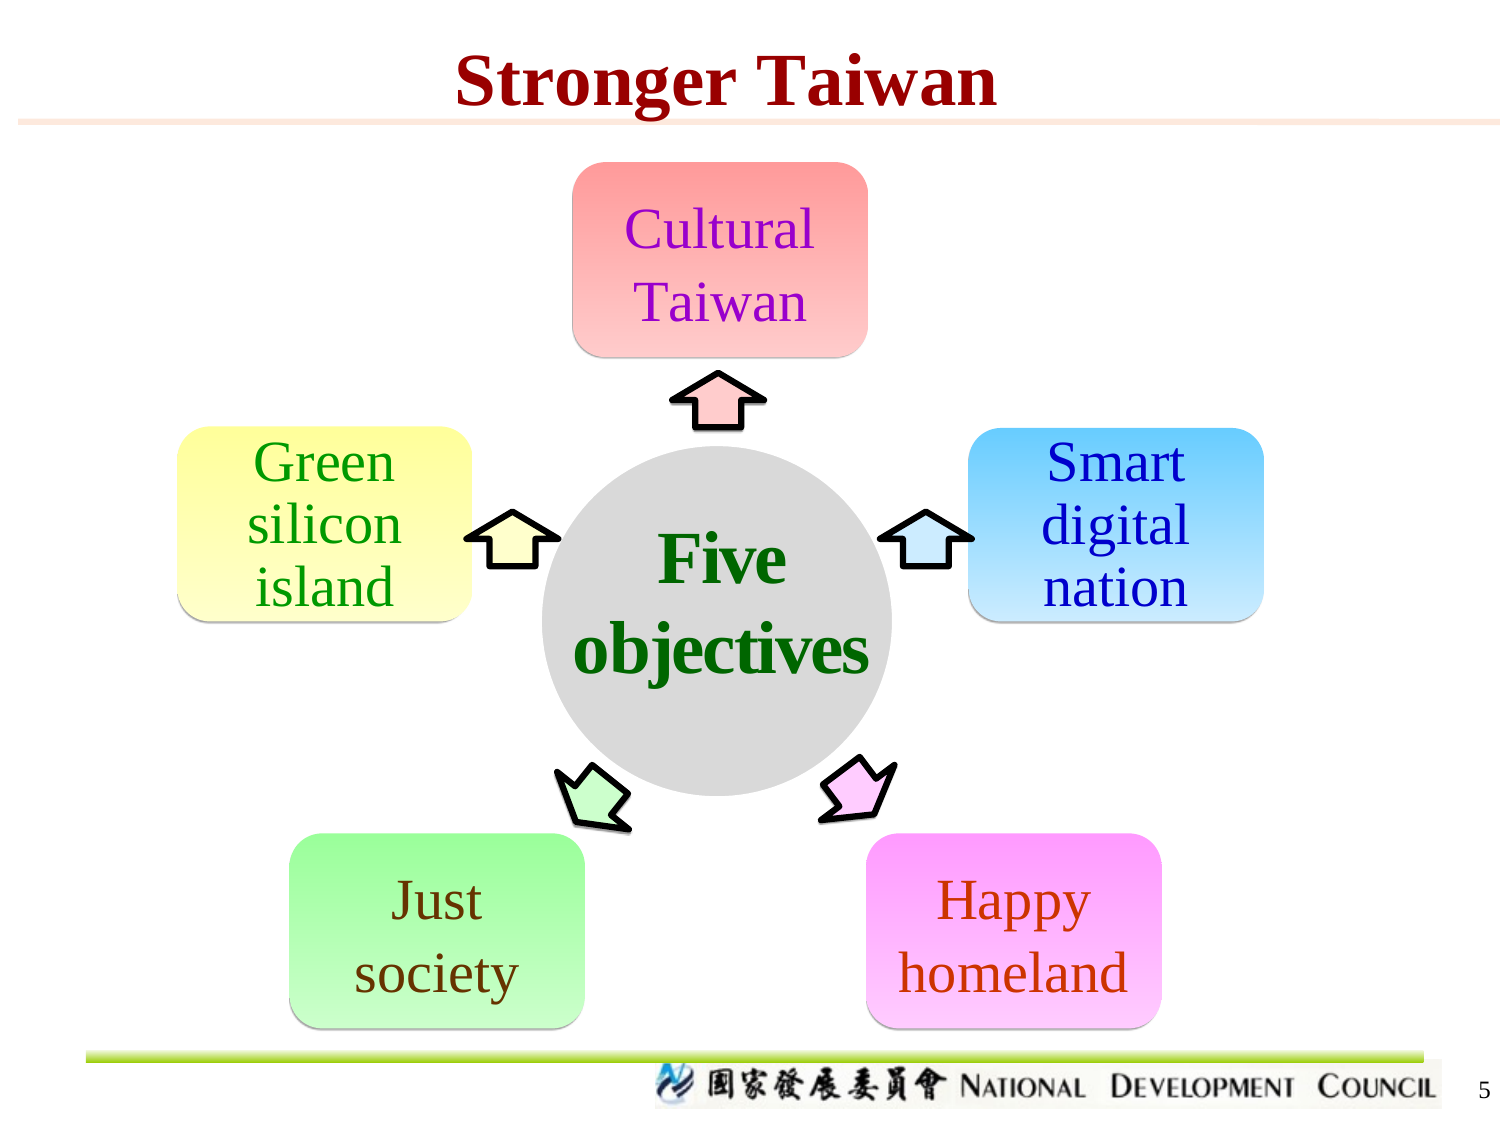

Stronger Taiwan
Cultural Taiwan
Green silicon island
Smart digital nation
Five objectives
Just society
Happy homeland